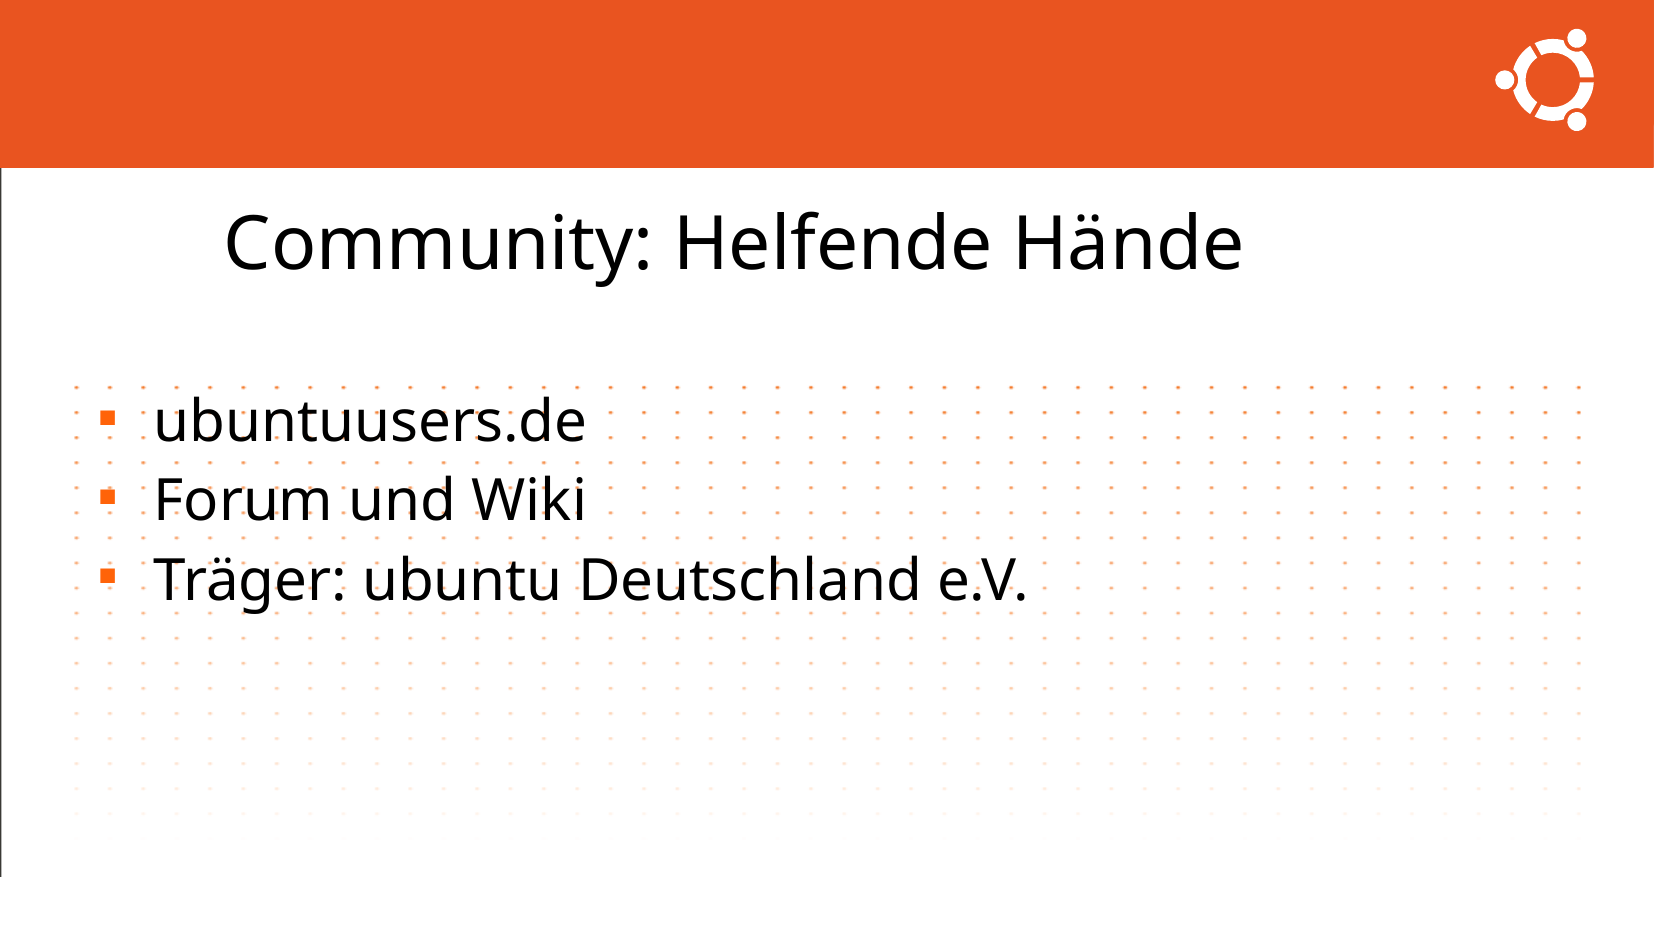

Community: Helfende Hände
# ubuntuusers.de
Forum und Wiki
Träger: ubuntu Deutschland e.V.